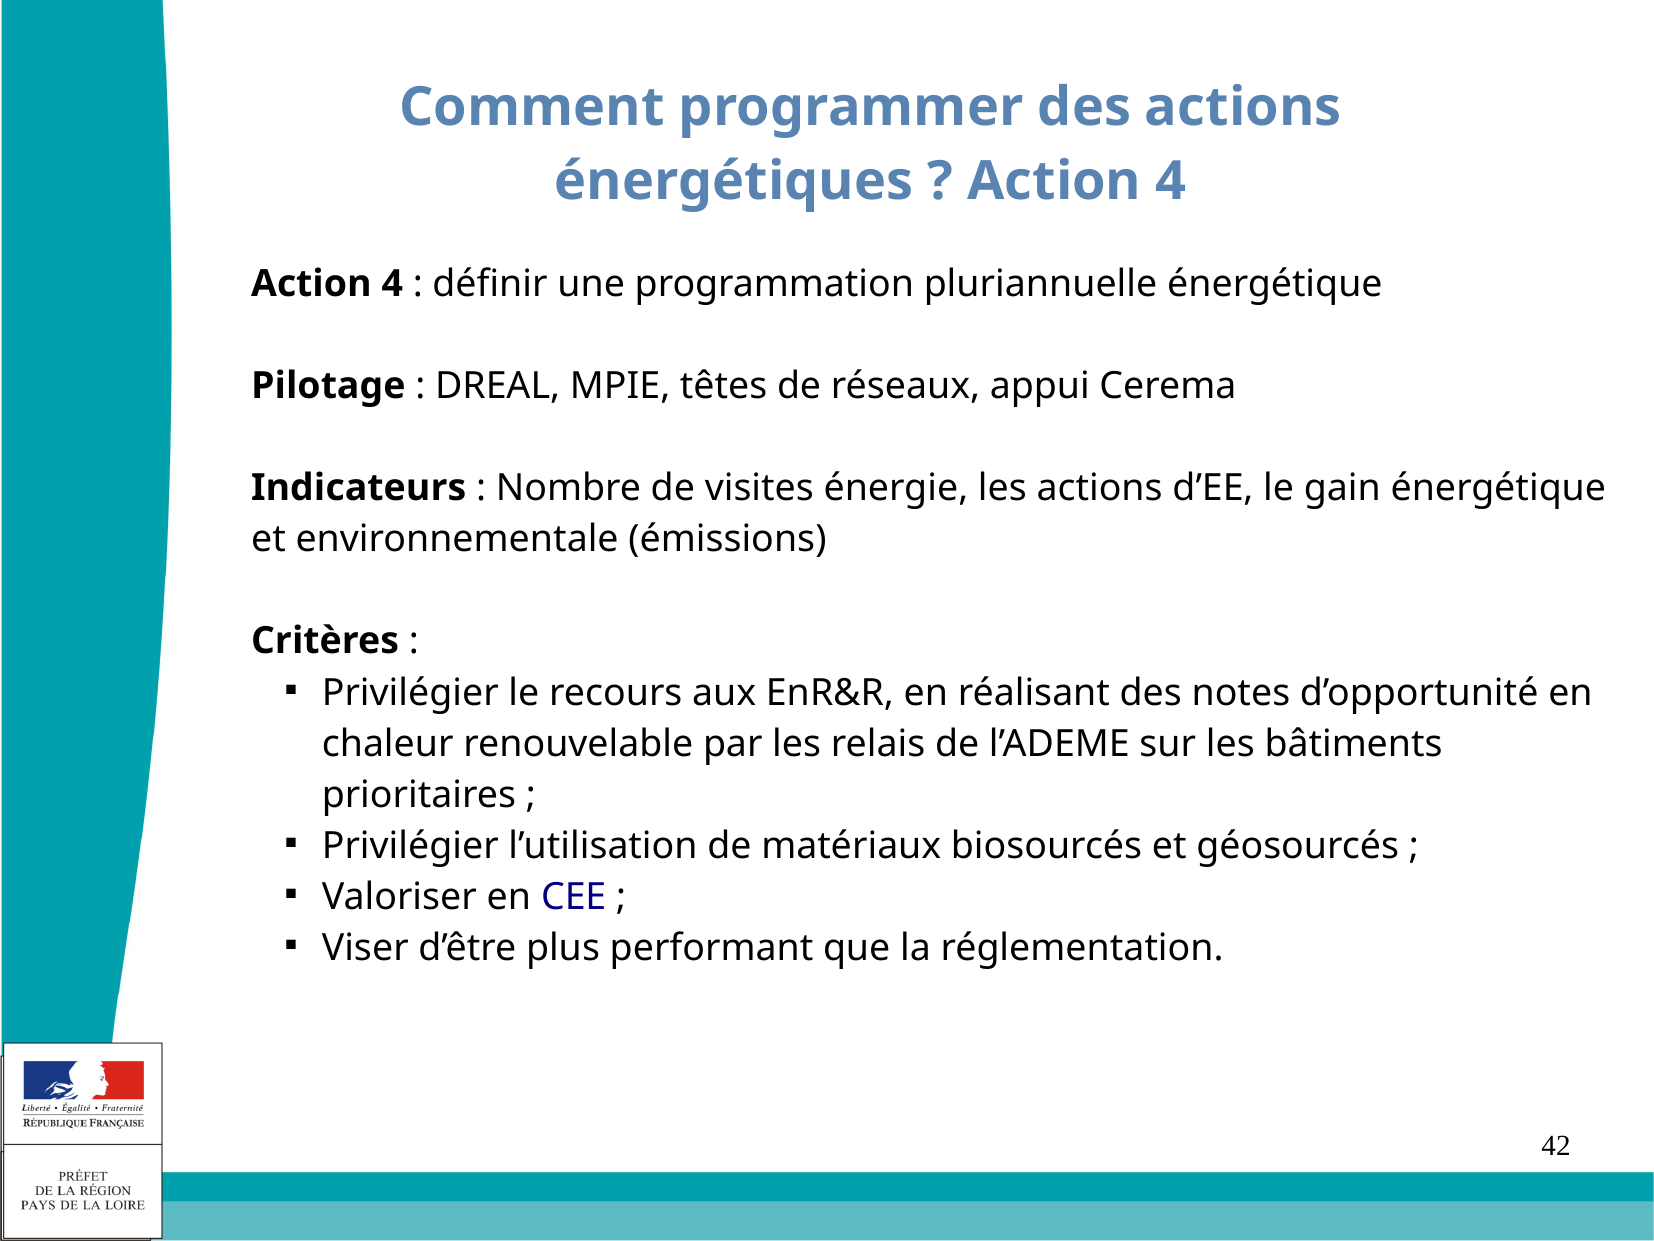

Comment programmer des actions énergétiques ? Action 4
Action 4 : définir une programmation pluriannuelle énergétique
Pilotage : DREAL, MPIE, têtes de réseaux, appui Cerema
Indicateurs : Nombre de visites énergie, les actions d’EE, le gain énergétique et environnementale (émissions)
Critères :
Privilégier le recours aux EnR&R, en réalisant des notes d’opportunité en chaleur renouvelable par les relais de l’ADEME sur les bâtiments prioritaires ;
Privilégier l’utilisation de matériaux biosourcés et géosourcés ;
Valoriser en CEE ;
Viser d’être plus performant que la réglementation.
42